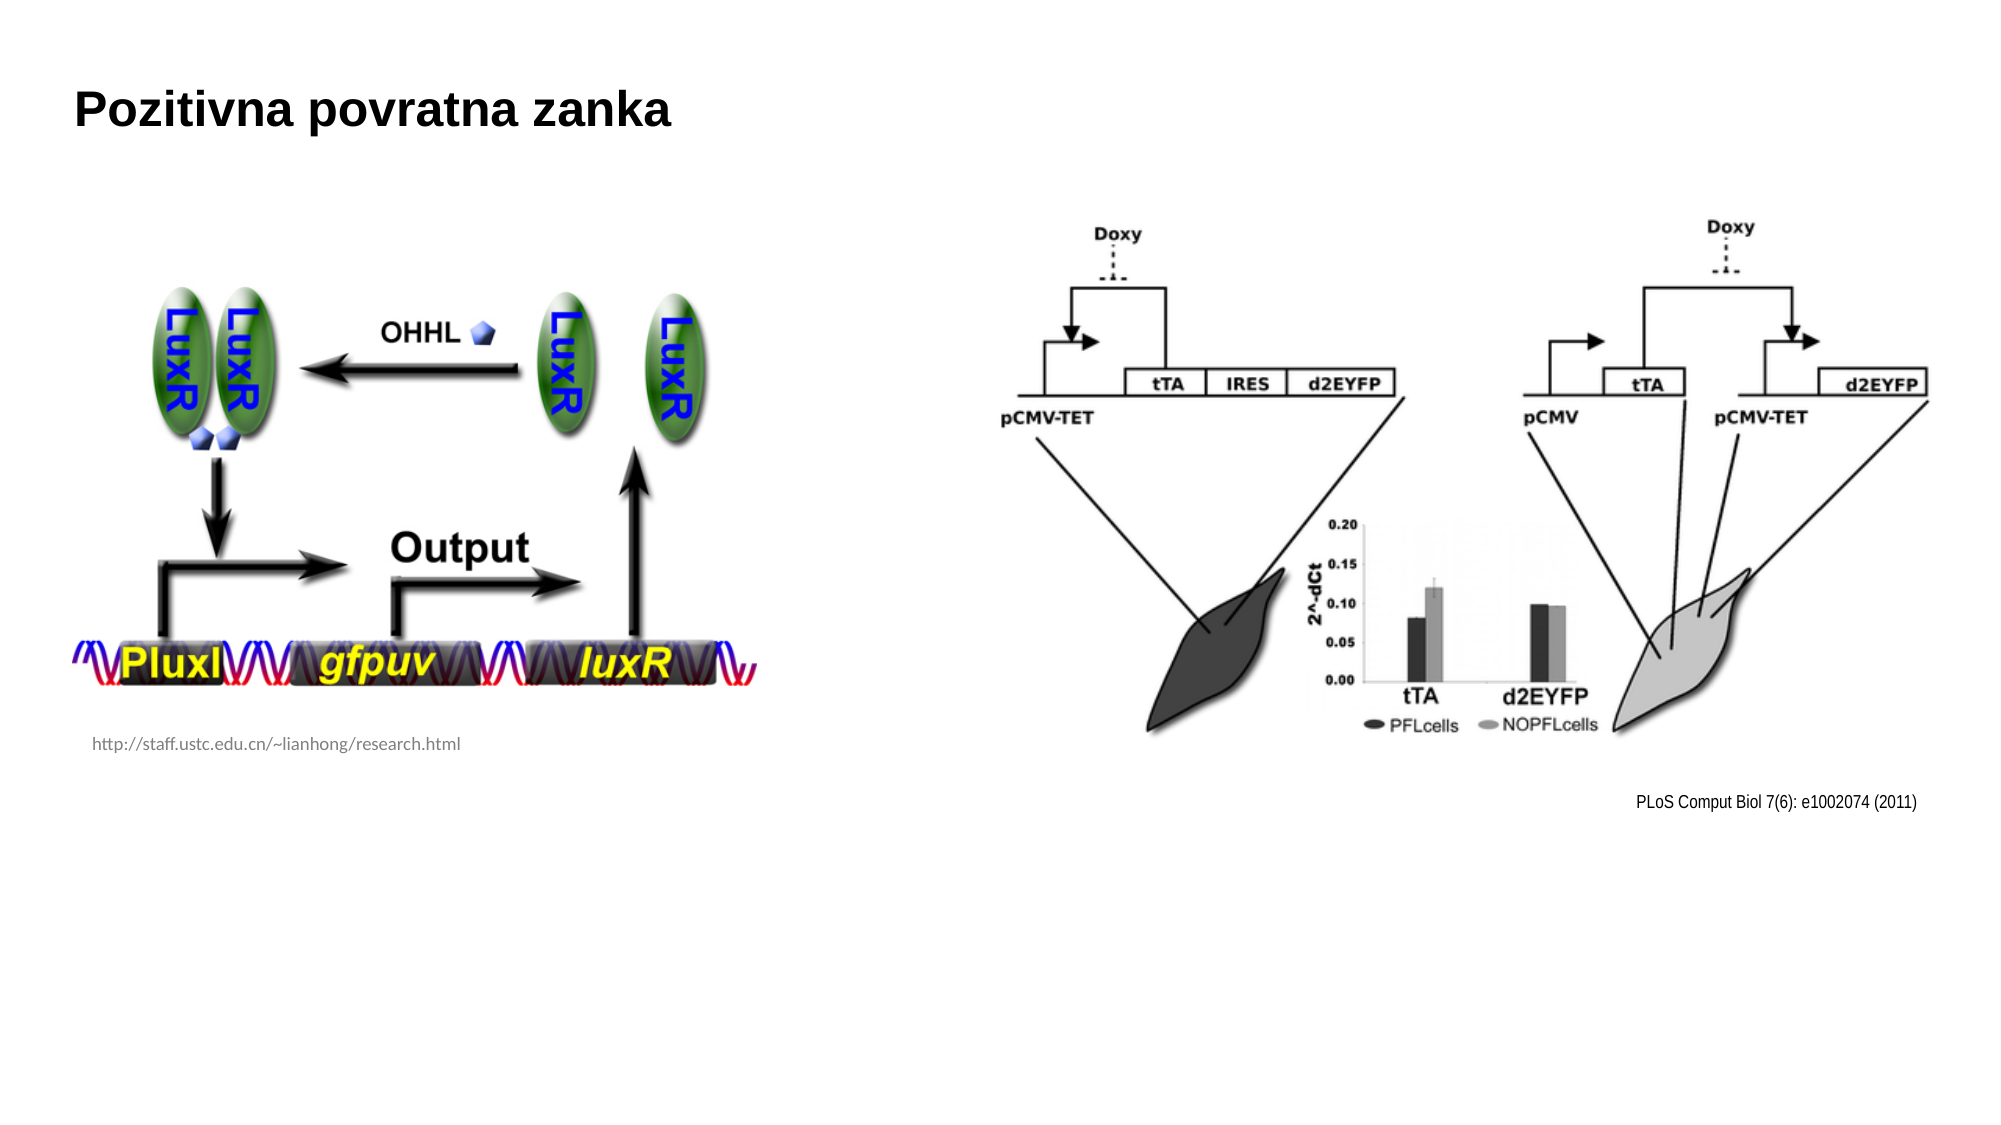

Pozitivna povratna zanka
http://staff.ustc.edu.cn/~lianhong/research.html
PLoS Comput Biol 7(6): e1002074 (2011)